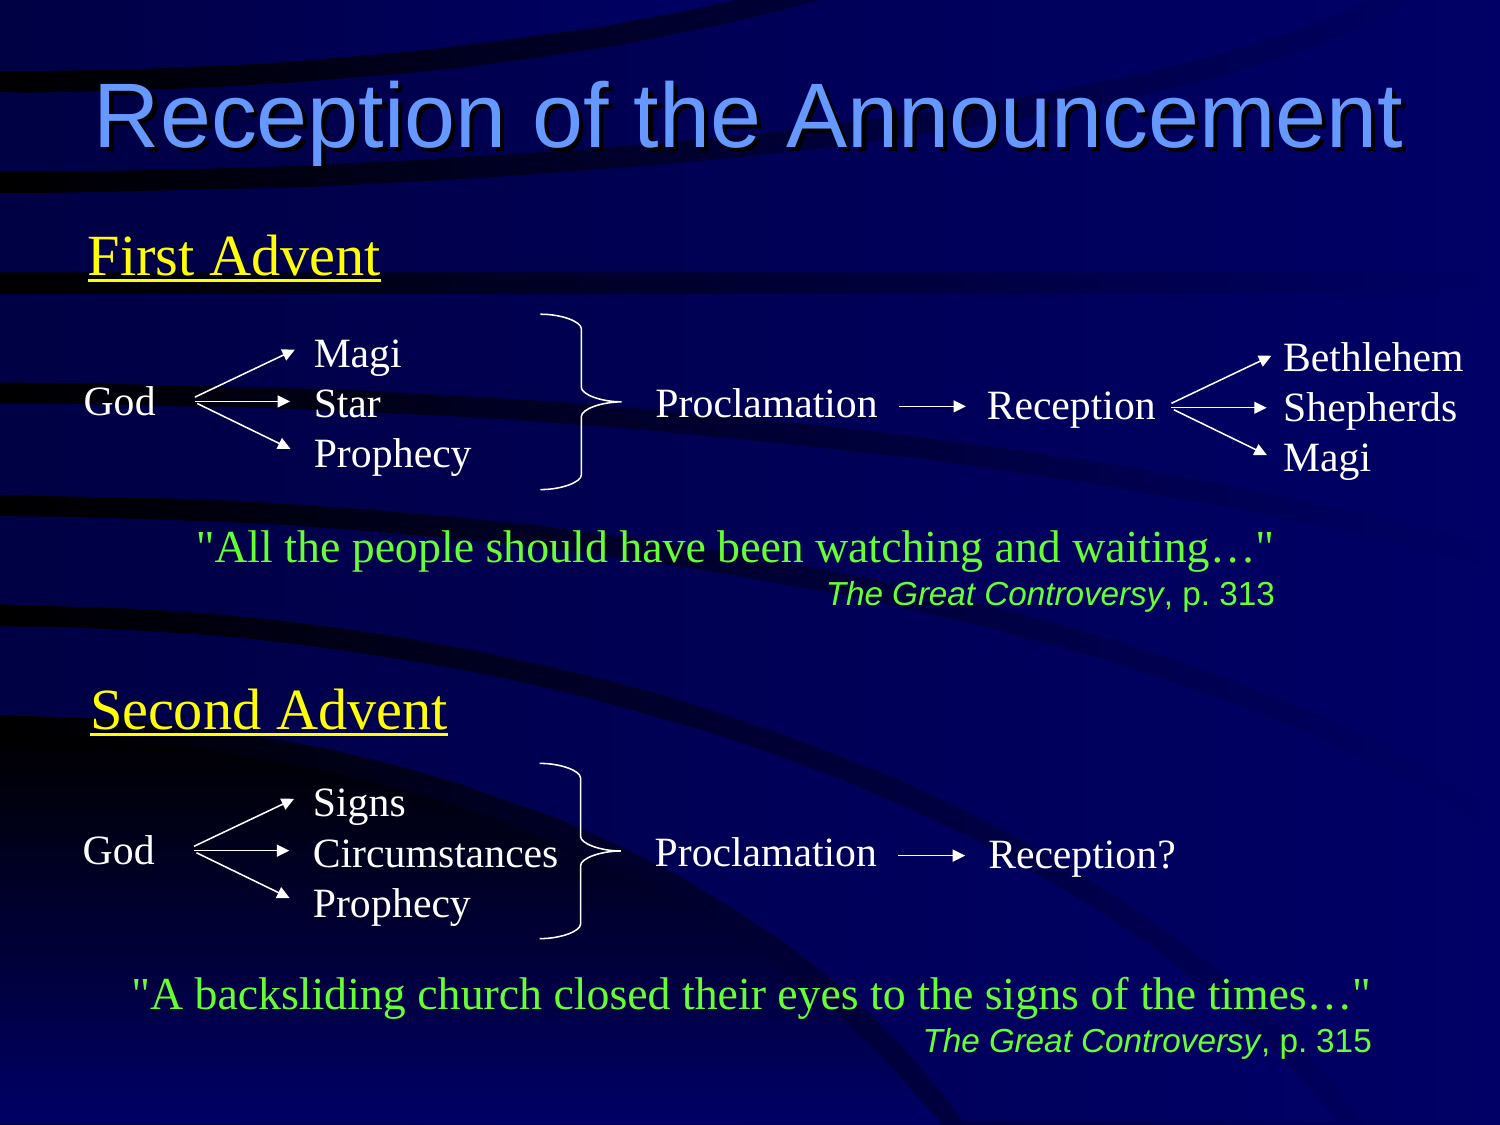

# Reception of the Announcement
First Advent
Magi
Star
Prophecy
Bethlehem
Shepherds
Magi
God
Proclamation
Reception
"All the people should have been watching and waiting…"
The Great Controversy, p. 313
Second Advent
Signs
Circumstances
Prophecy
God
Proclamation
Reception?
"A backsliding church closed their eyes to the signs of the times…"
The Great Controversy, p. 315